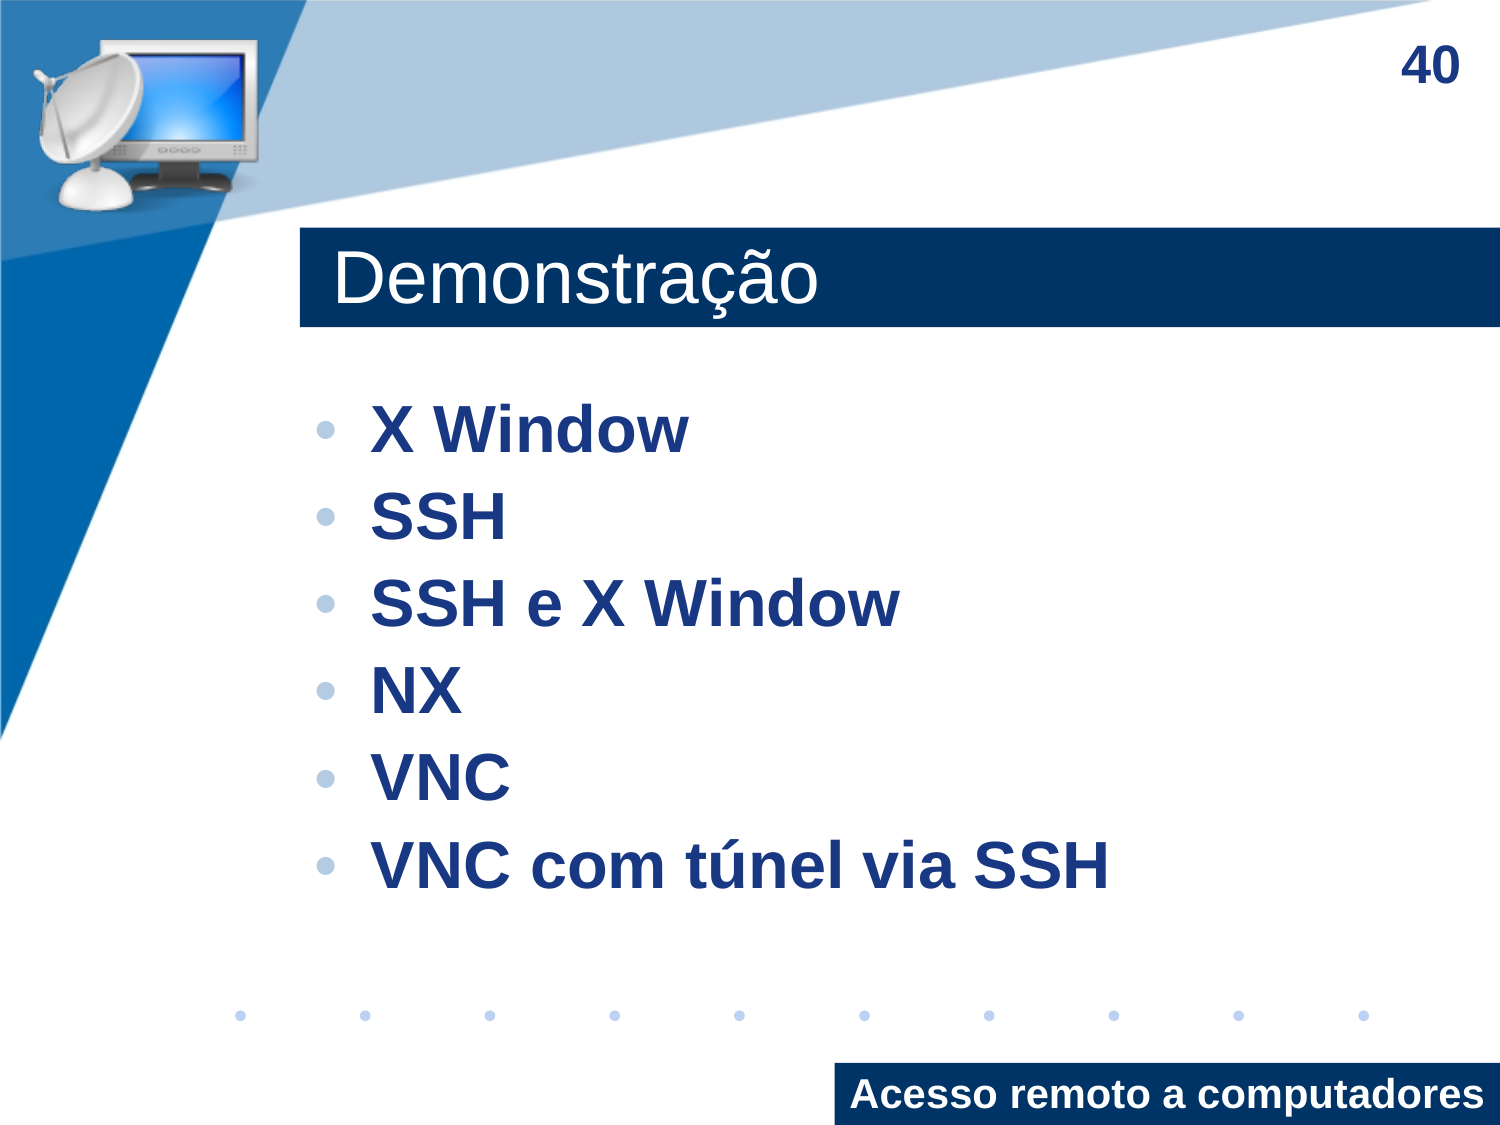

# Demonstração
X Window
SSH
SSH e X Window
NX
VNC
VNC com túnel via SSH